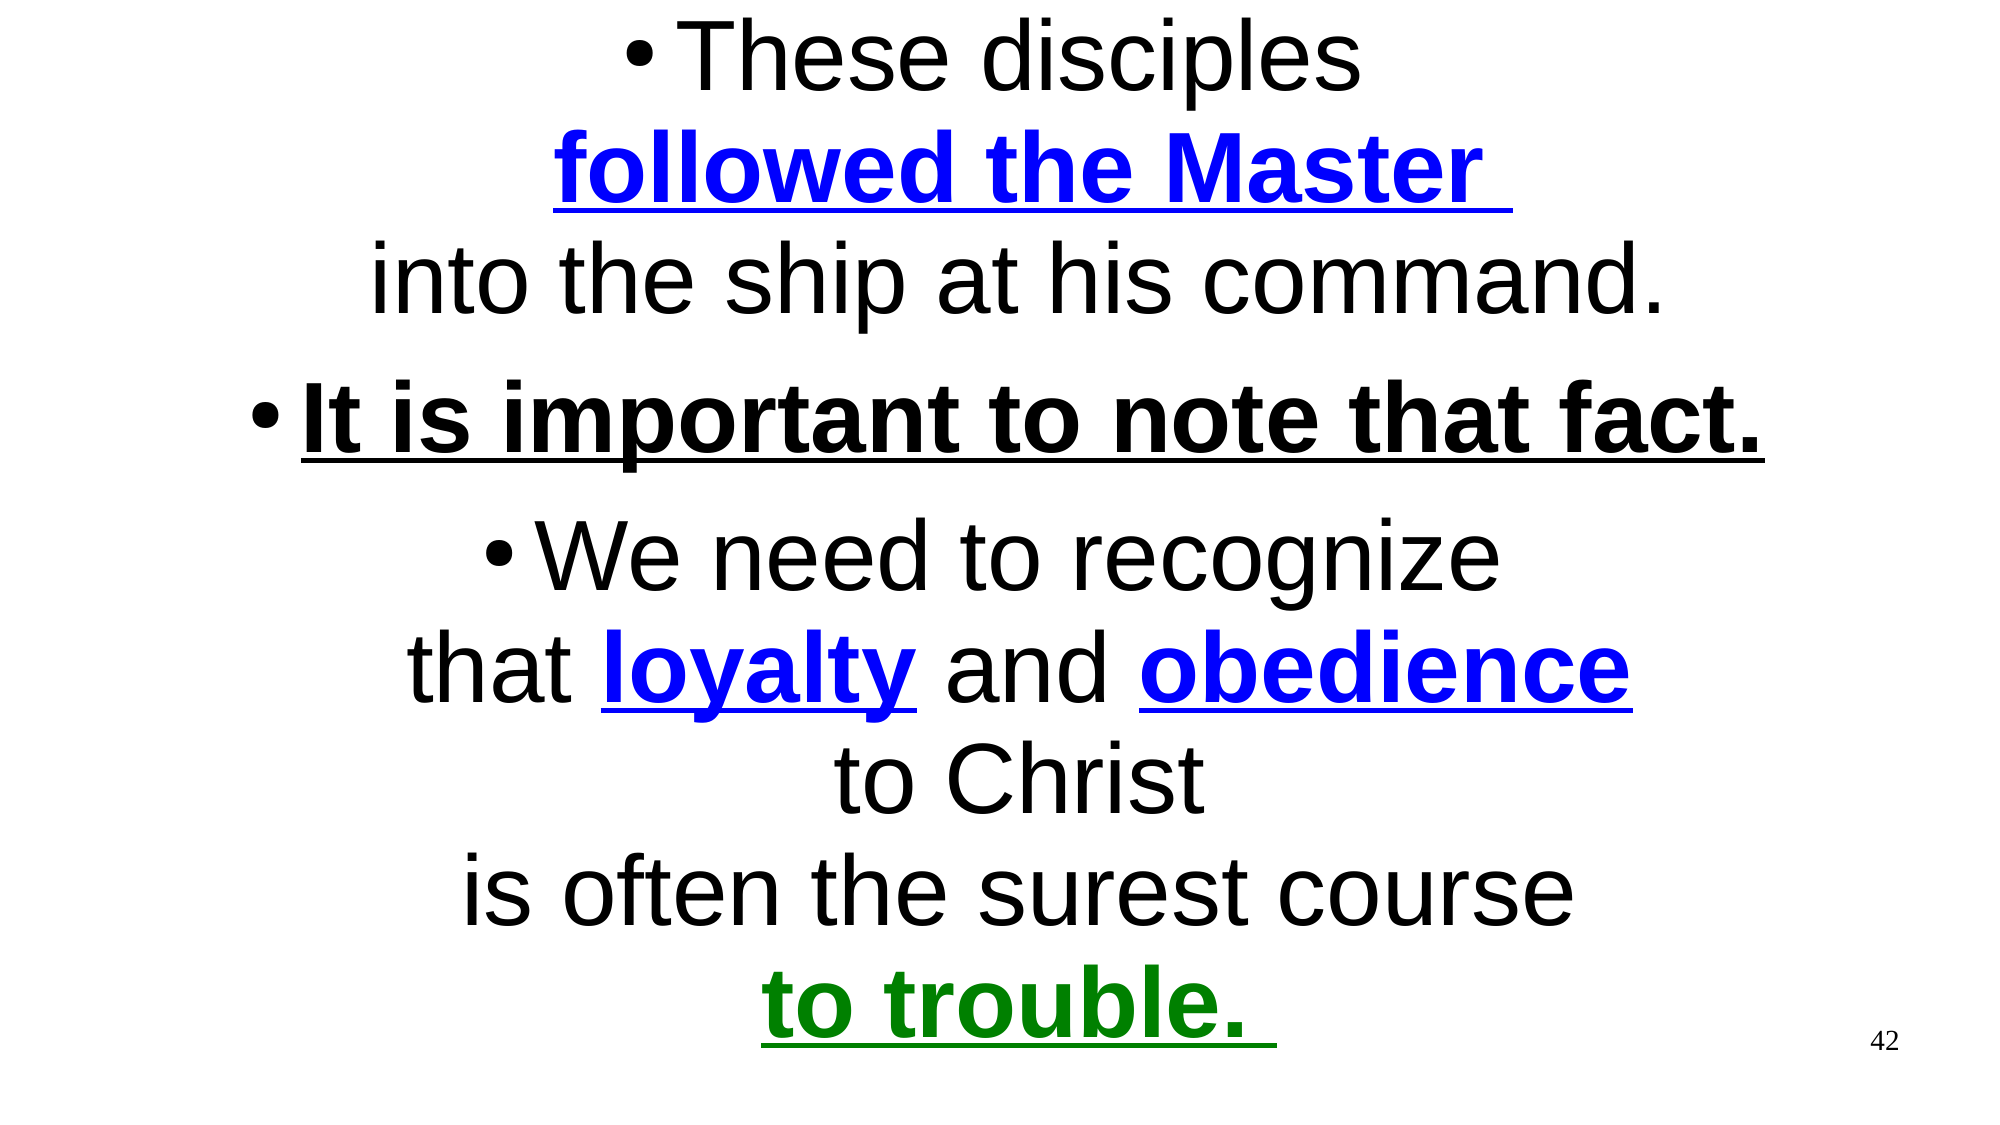

# These disciples followed the Master into the ship at his command.
It is important to note that fact.
We need to recognize
that loyalty and obedience
to Christ
is often the surest course
to trouble.
42